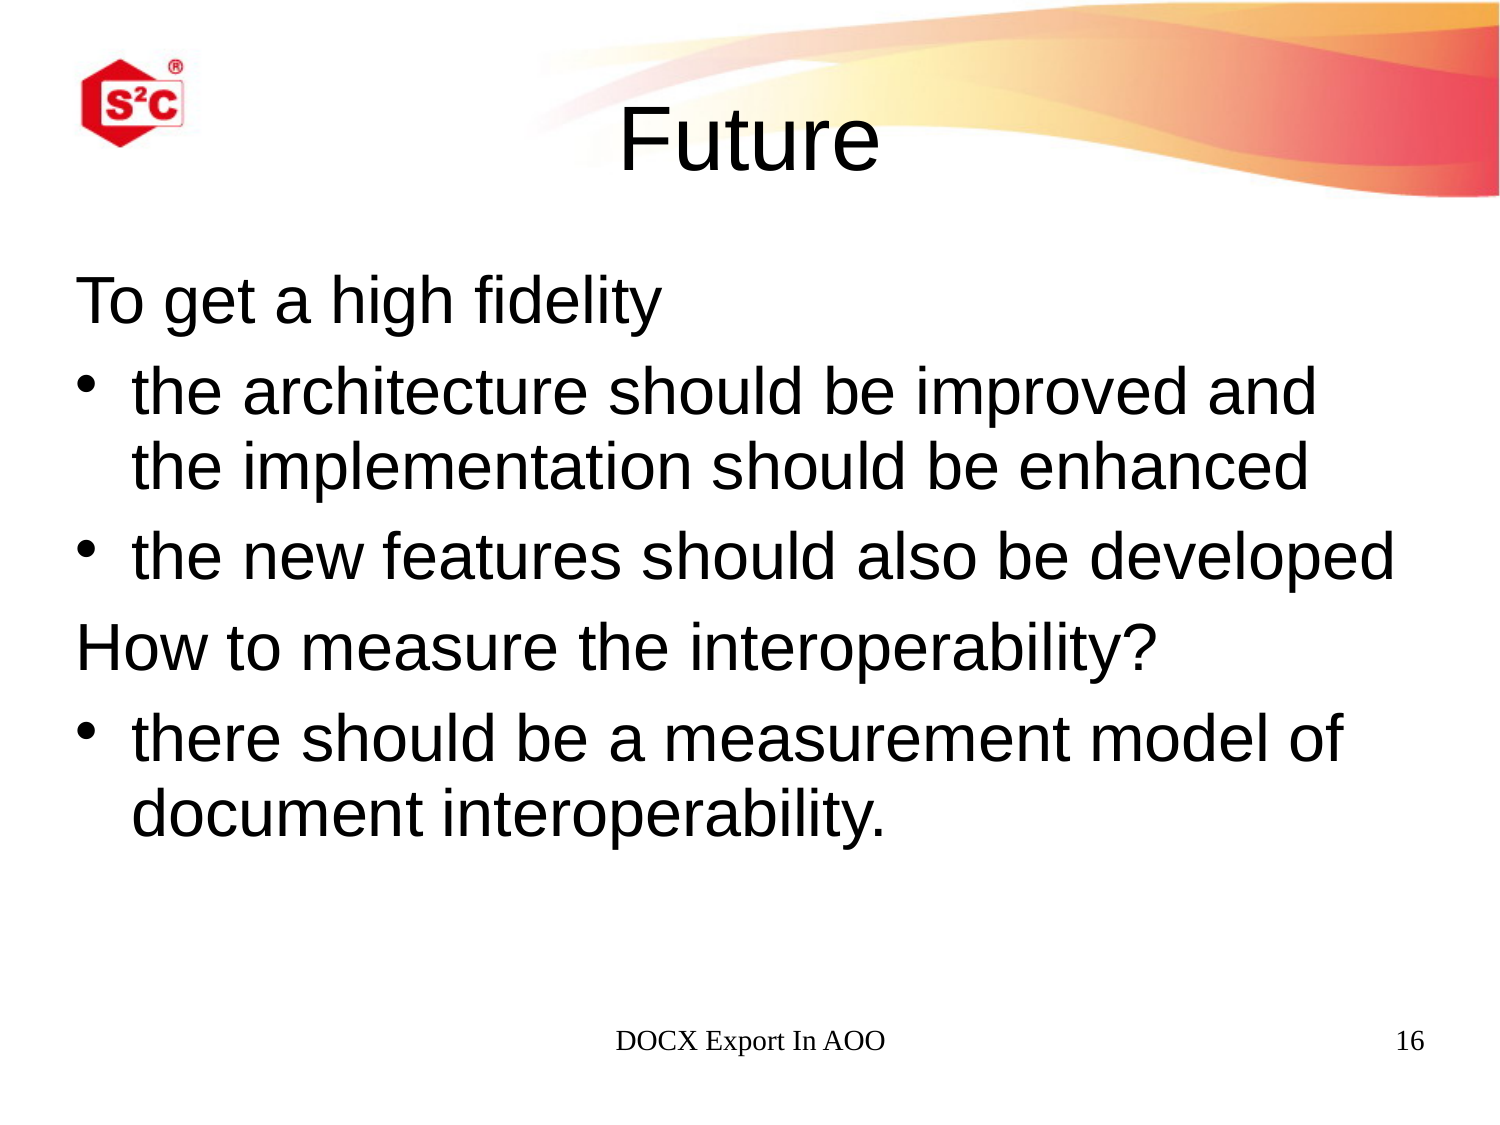

# Future
To get a high fidelity
the architecture should be improved and the implementation should be enhanced
the new features should also be developed
How to measure the interoperability?
there should be a measurement model of document interoperability.
DOCX Export In AOO
16